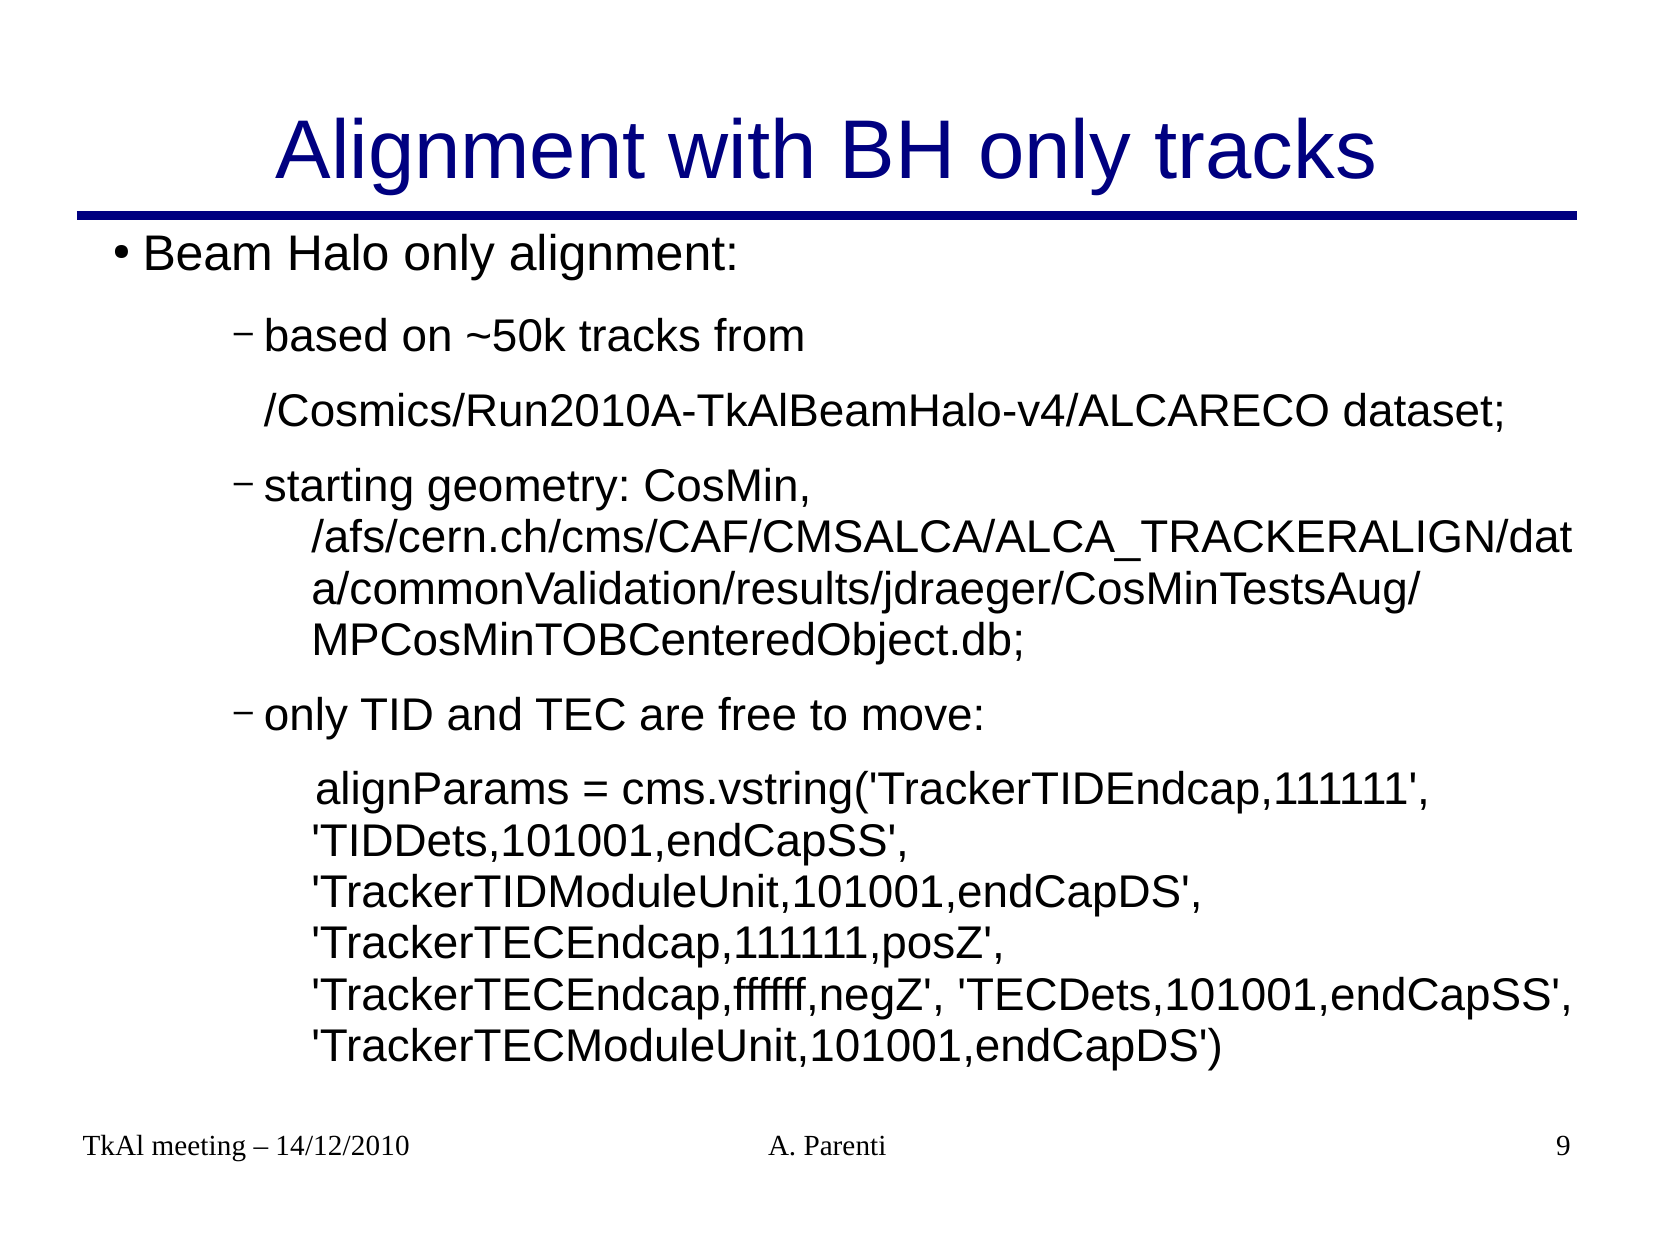

# Alignment with BH only tracks
Beam Halo only alignment:
based on ~50k tracks from
/Cosmics/Run2010A-TkAlBeamHalo-v4/ALCARECO dataset;
starting geometry: CosMin, /afs/cern.ch/cms/CAF/CMSALCA/ALCA_TRACKERALIGN/data/commonValidation/results/jdraeger/CosMinTestsAug/MPCosMinTOBCenteredObject.db;
only TID and TEC are free to move:
 alignParams = cms.vstring('TrackerTIDEndcap,111111', 'TIDDets,101001,endCapSS', 'TrackerTIDModuleUnit,101001,endCapDS', 'TrackerTECEndcap,111111,posZ', 'TrackerTECEndcap,ffffff,negZ', 'TECDets,101001,endCapSS', 'TrackerTECModuleUnit,101001,endCapDS')
9